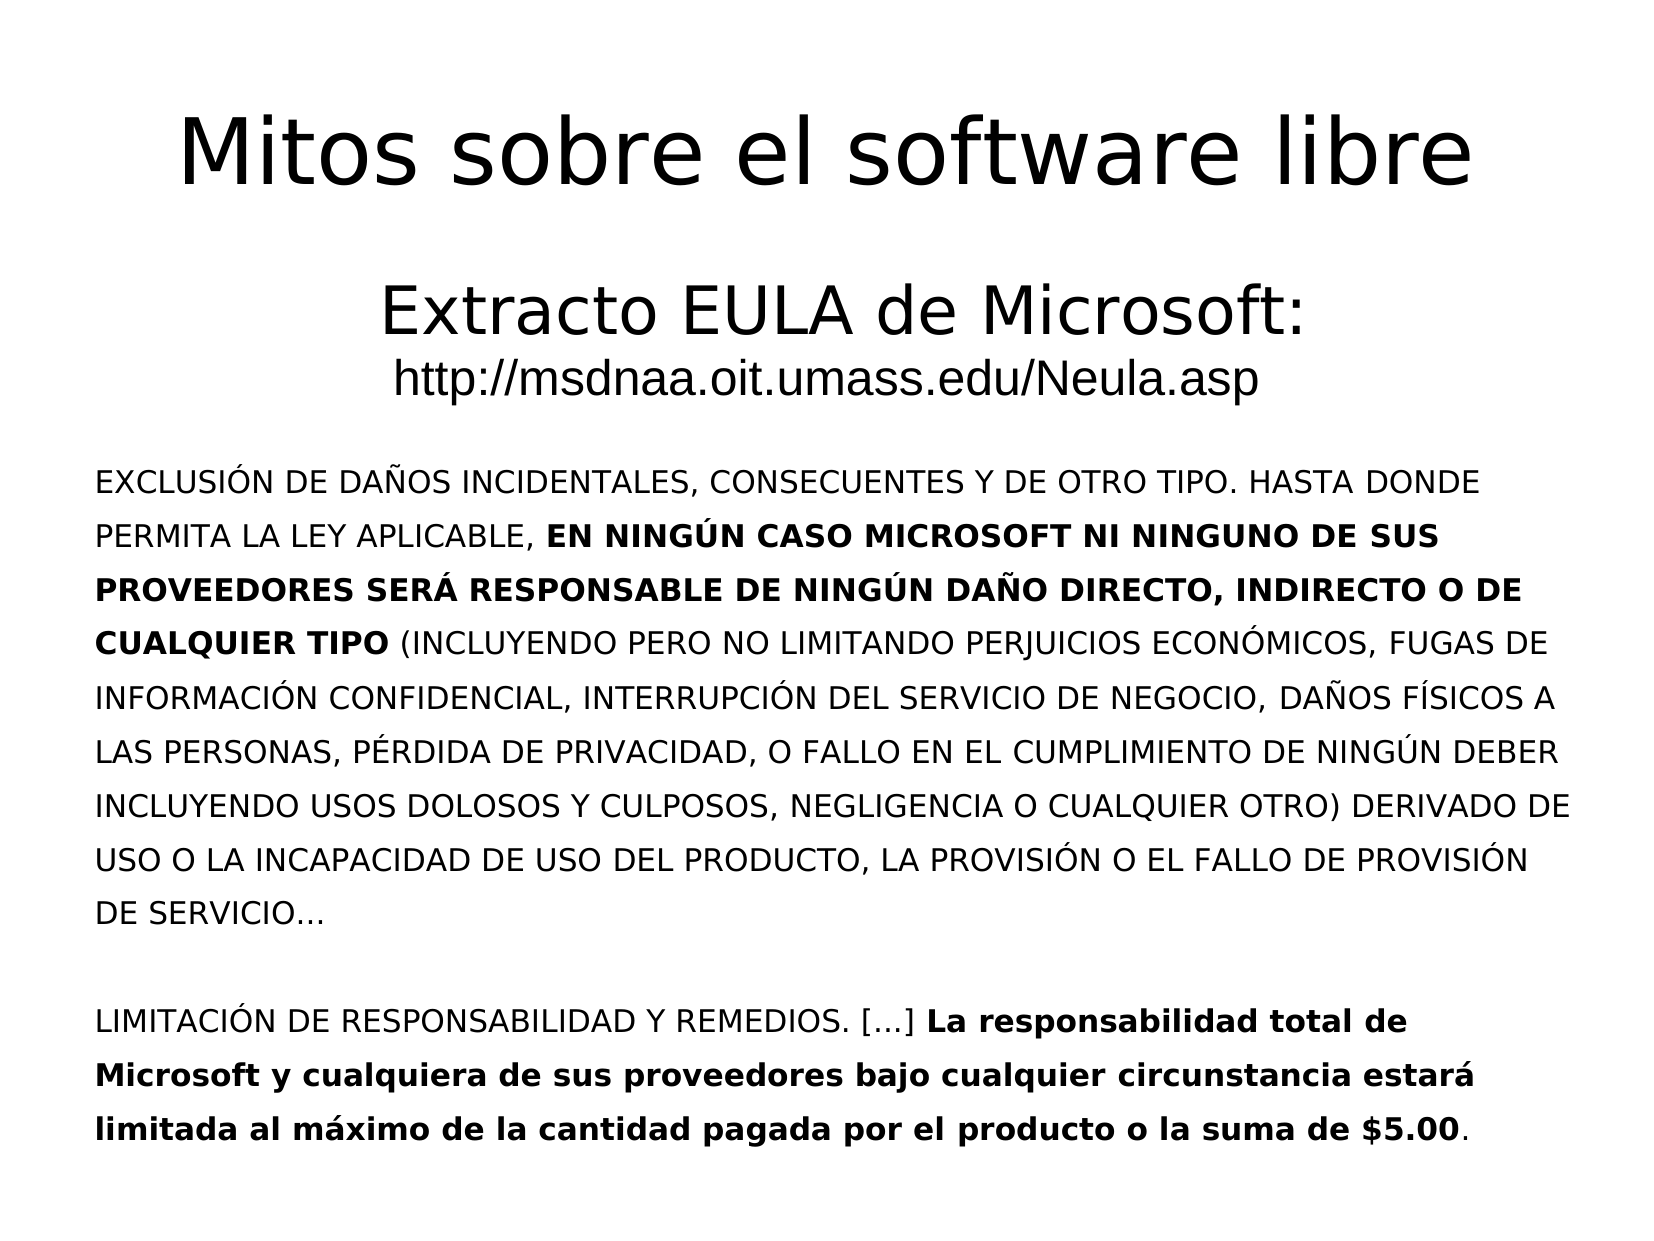

# Mitos sobre el software libre
Extracto EULA de Microsoft:
http://msdnaa.oit.umass.edu/Neula.asp
EXCLUSIÓN DE DAÑOS INCIDENTALES, CONSECUENTES Y DE OTRO TIPO. HASTA DONDE PERMITA LA LEY APLICABLE, EN NINGÚN CASO MICROSOFT NI NINGUNO DE SUS PROVEEDORES SERÁ RESPONSABLE DE NINGÚN DAÑO DIRECTO, INDIRECTO O DE CUALQUIER TIPO (INCLUYENDO PERO NO LIMITANDO PERJUICIOS ECONÓMICOS, FUGAS DE INFORMACIÓN CONFIDENCIAL, INTERRUPCIÓN DEL SERVICIO DE NEGOCIO, DAÑOS FÍSICOS A LAS PERSONAS, PÉRDIDA DE PRIVACIDAD, O FALLO EN EL CUMPLIMIENTO DE NINGÚN DEBER INCLUYENDO USOS DOLOSOS Y CULPOSOS, NEGLIGENCIA O CUALQUIER OTRO) DERIVADO DE USO O LA INCAPACIDAD DE USO DEL PRODUCTO, LA PROVISIÓN O EL FALLO DE PROVISIÓN DE SERVICIO...
LIMITACIÓN DE RESPONSABILIDAD Y REMEDIOS. [...] La responsabilidad total de Microsoft y cualquiera de sus proveedores bajo cualquier circunstancia estará limitada al máximo de la cantidad pagada por el producto o la suma de $5.00.